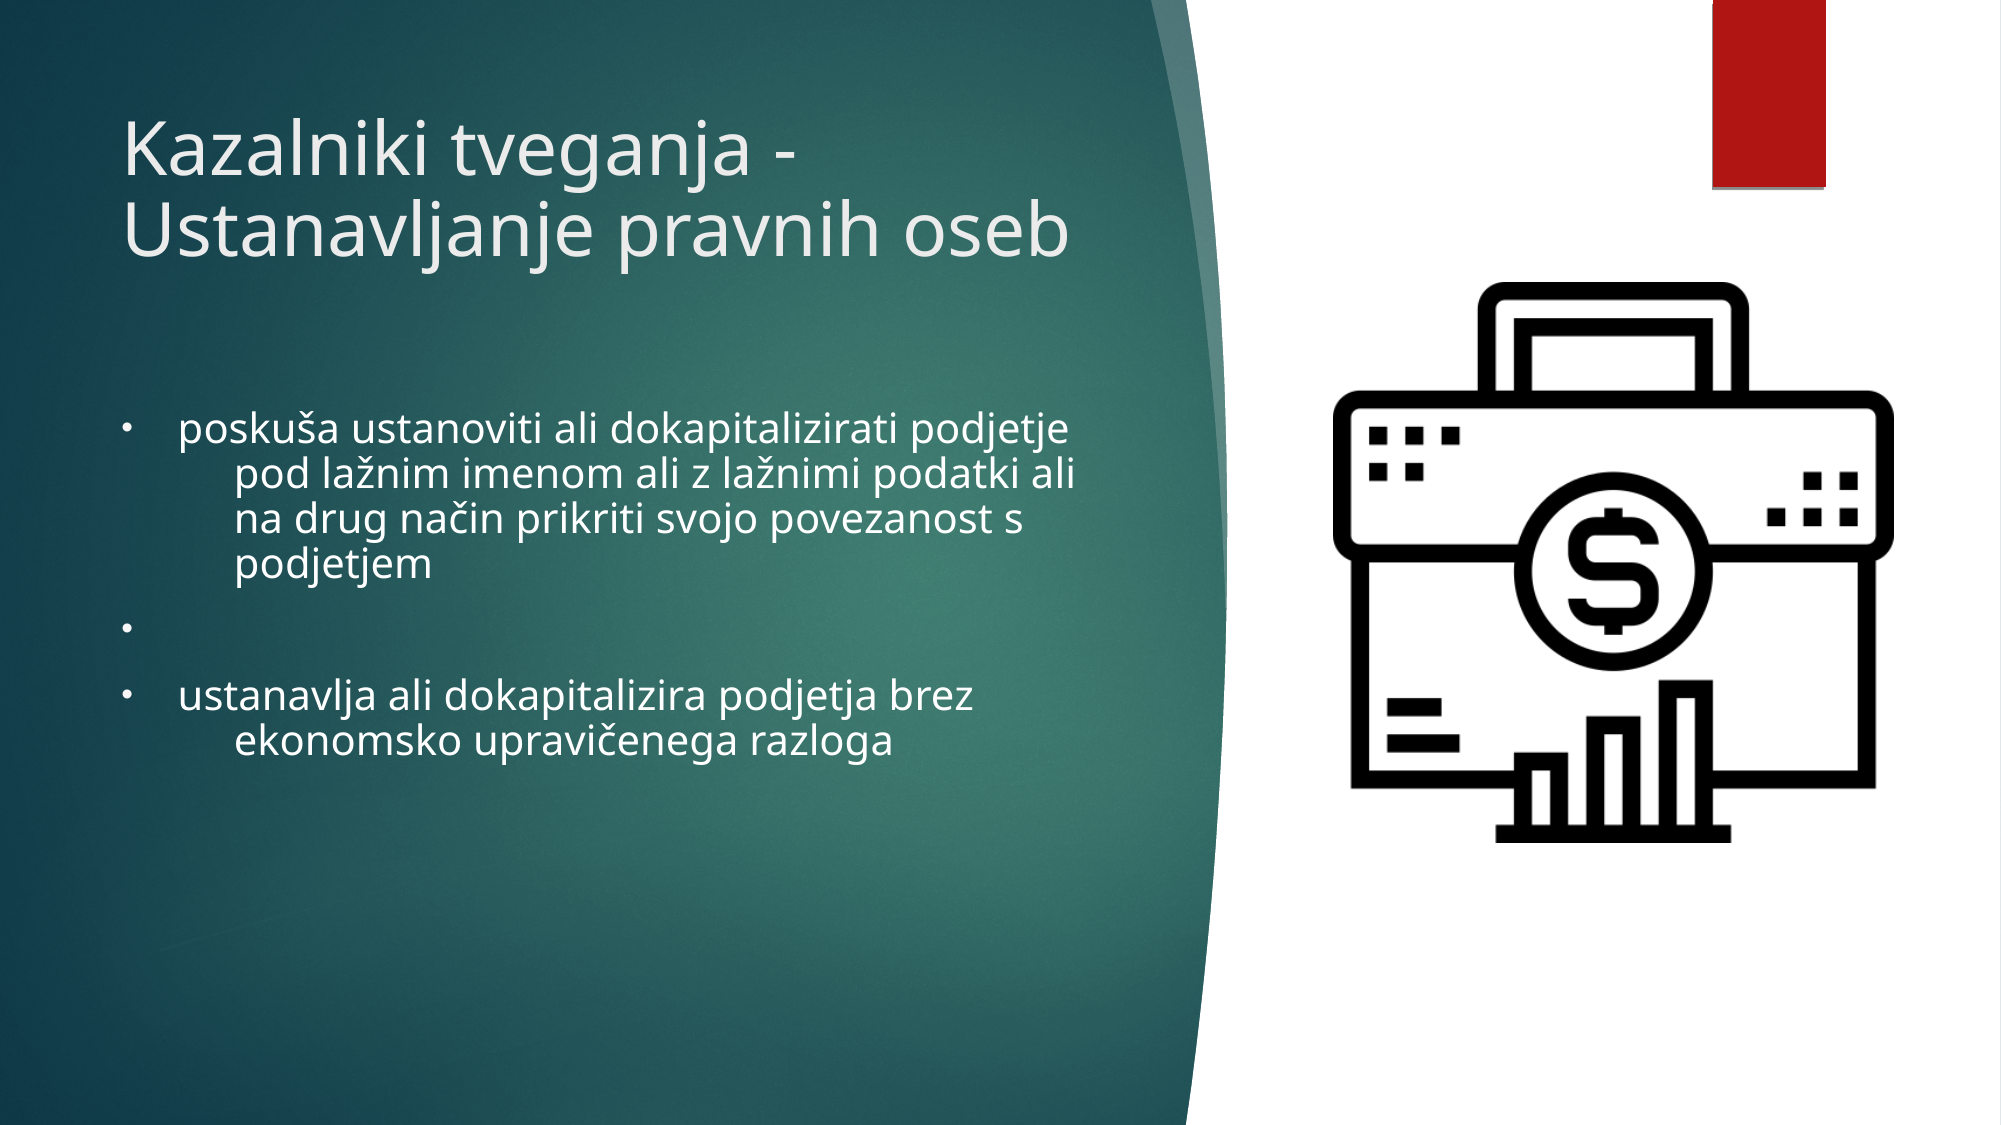

# Kazalniki tveganja - Ustanavljanje pravnih oseb
poskuša ustanoviti ali dokapitalizirati podjetje pod lažnim imenom ali z lažnimi podatki ali na drug način prikriti svojo povezanost s podjetjem
ustanavlja ali dokapitalizira podjetja brez ekonomsko upravičenega razloga